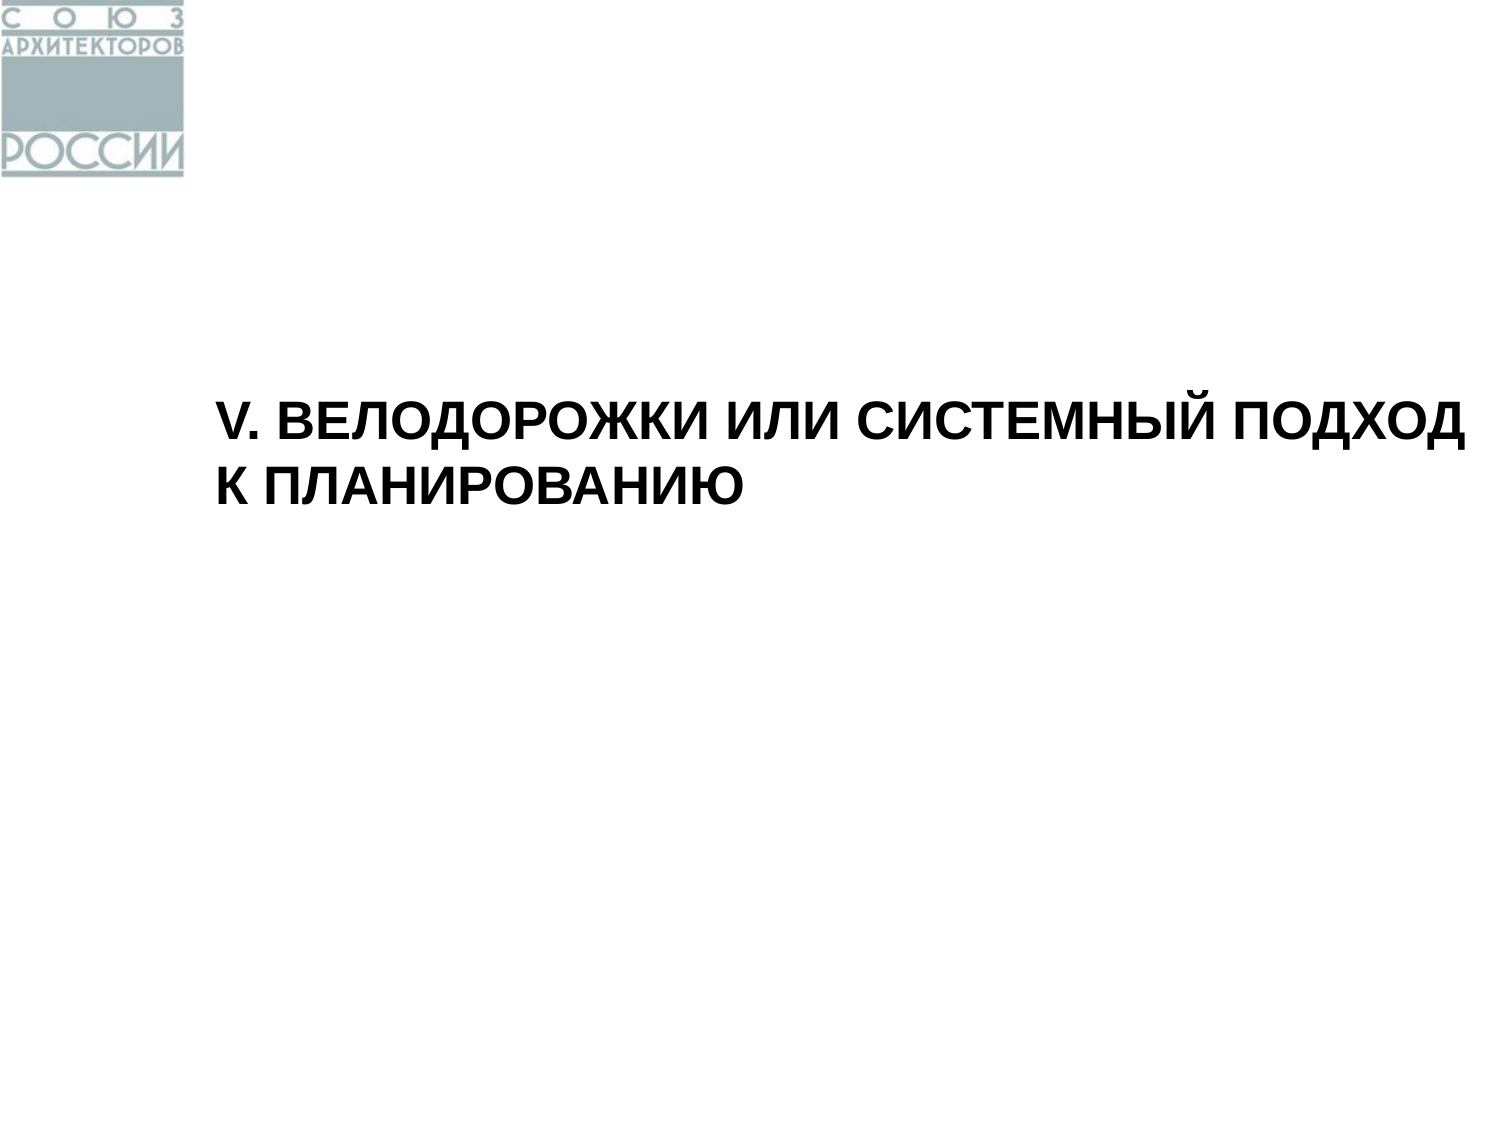

V. ВЕЛОДОРОЖКИ ИЛИ СИСТЕМНЫЙ ПОДХОД К ПЛАНИРОВАНИЮ